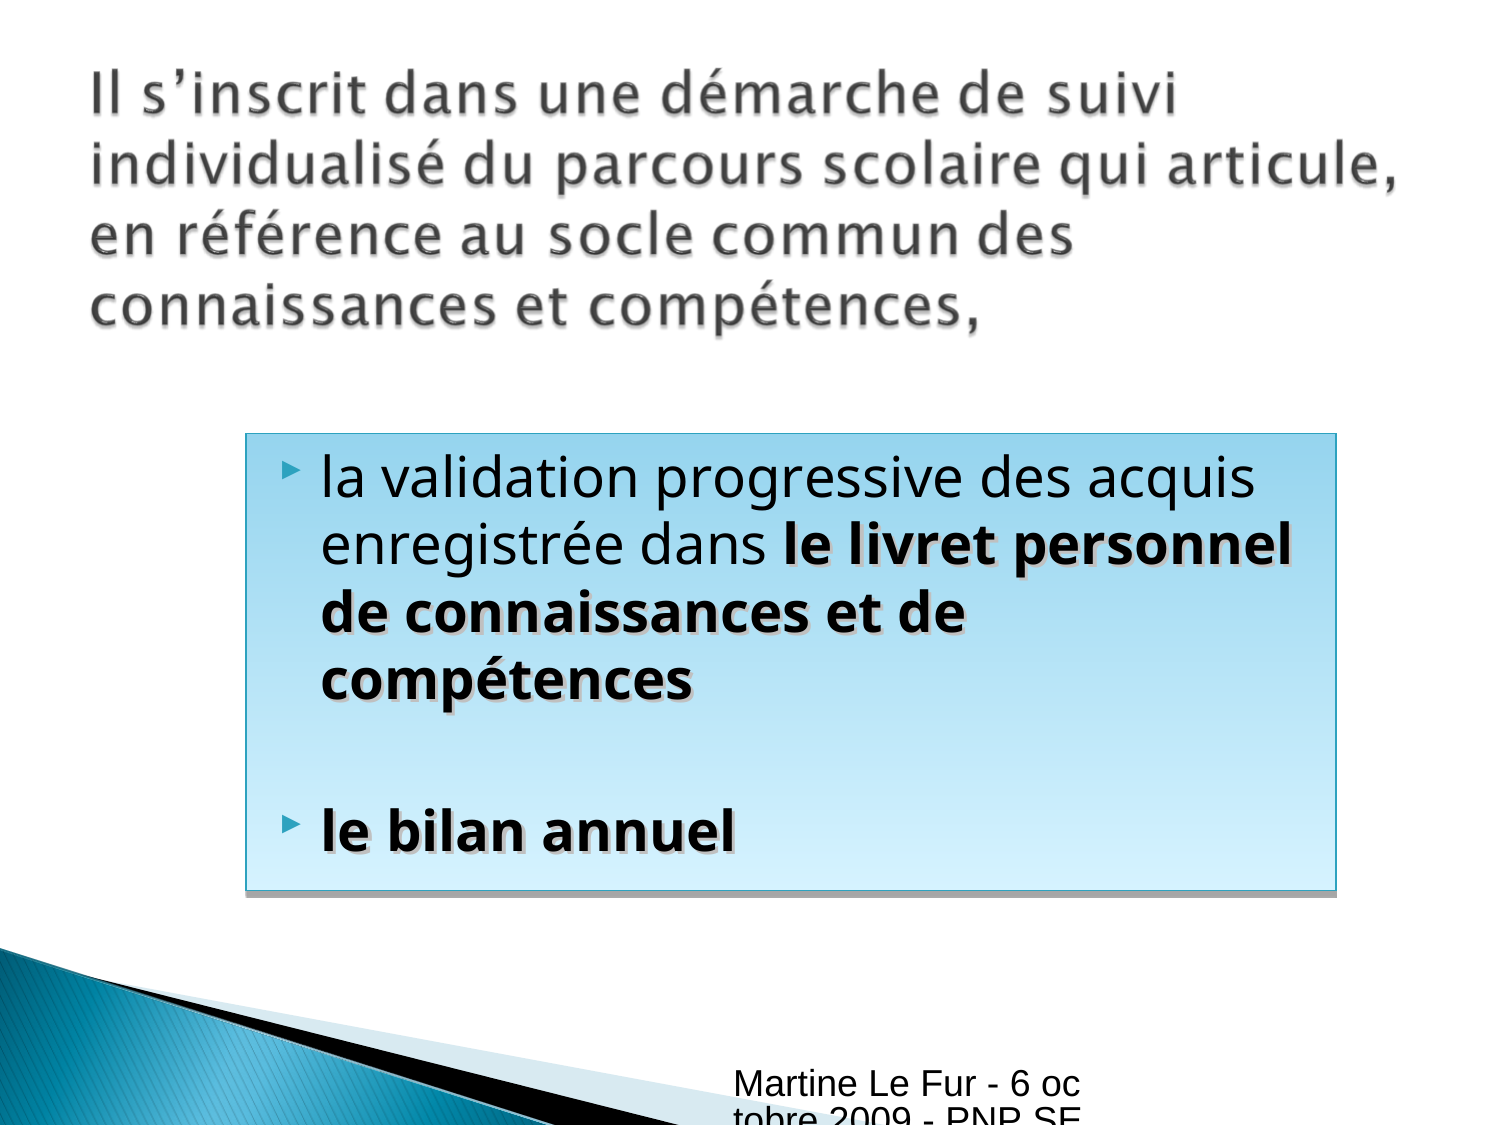

# la validation progressive des acquis enregistrée dans le livret personnel de connaissances et de compétences
le bilan annuel
Martine Le Fur - 6 octobre 2009 - PNP SEGPA